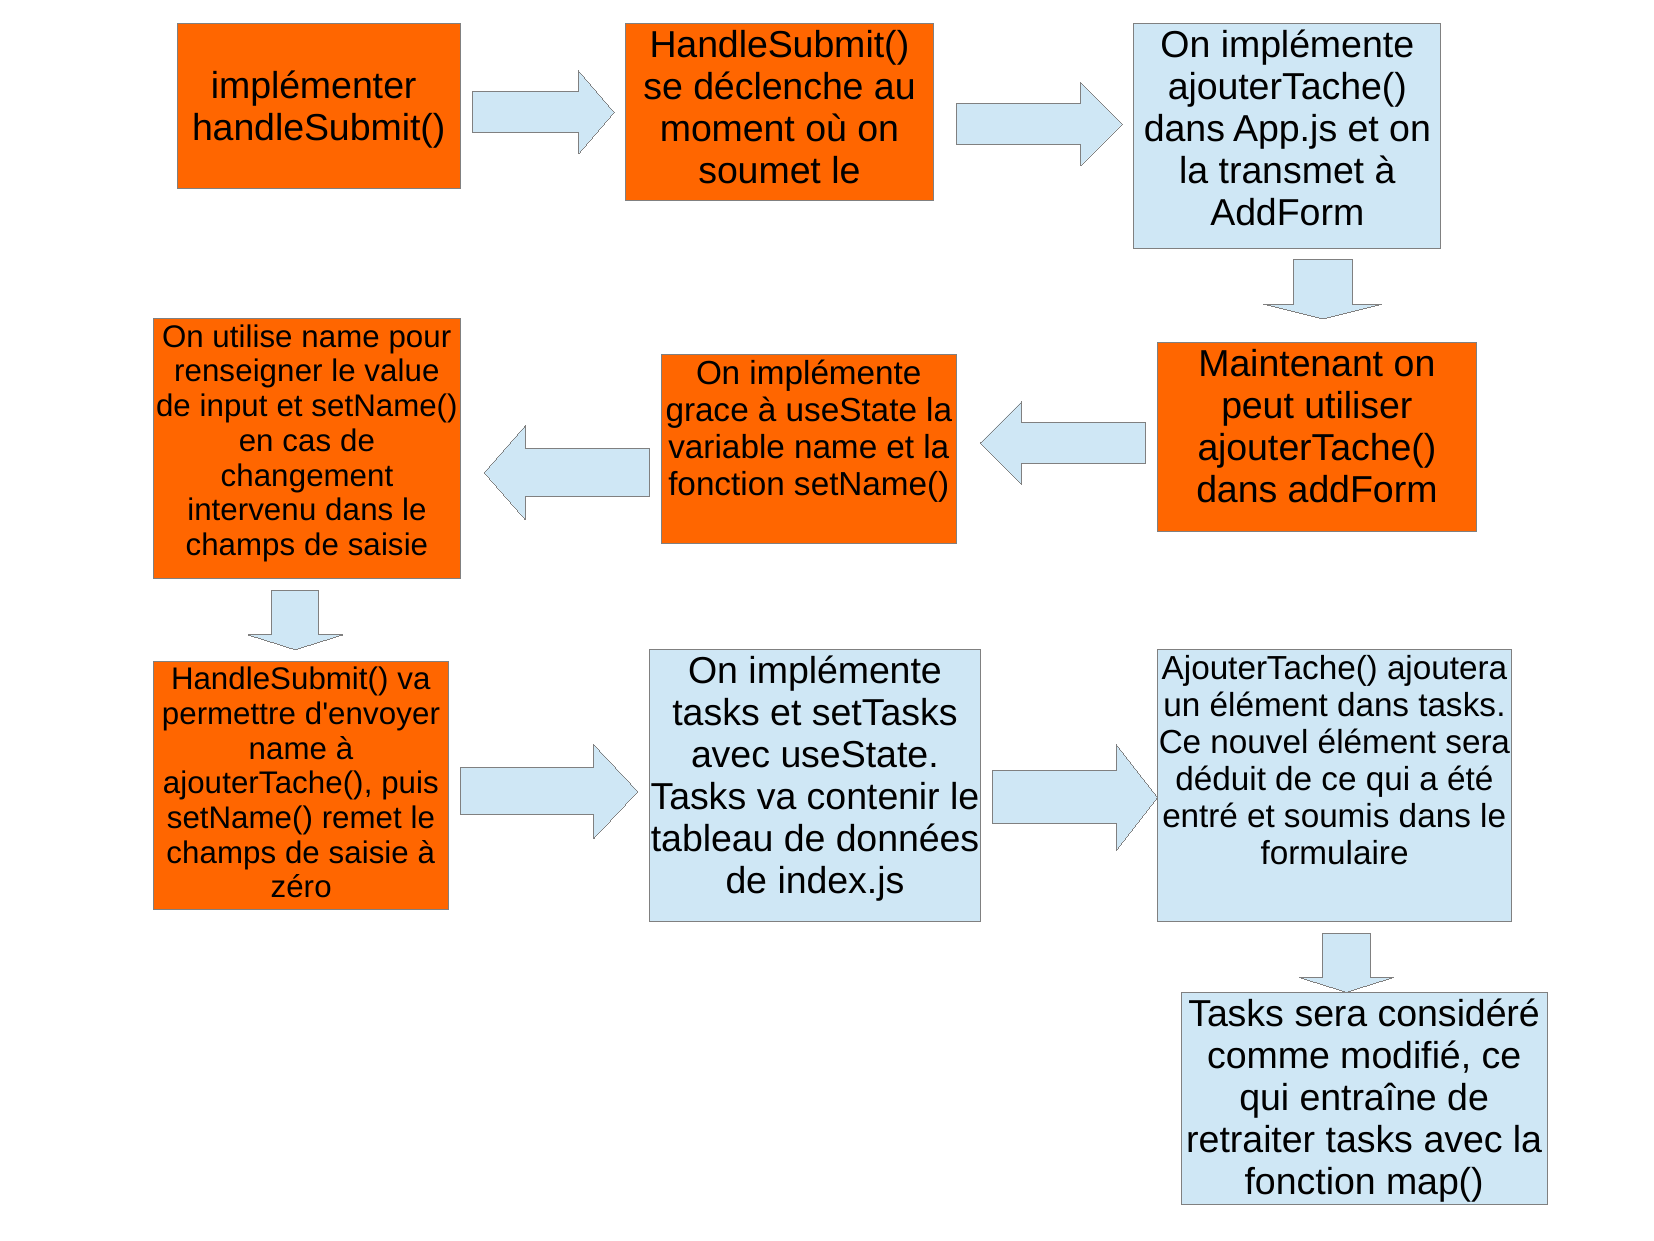

implémenter
handleSubmit()
HandleSubmit() se déclenche au moment où on soumet le formulaire
On implémente ajouterTache() dans App.js et on la transmet à AddForm
On utilise name pour renseigner le value de input et setName() en cas de changement intervenu dans le champs de saisie
Maintenant on peut utiliser ajouterTache() dans addForm
On implémente grace à useState la variable name et la fonction setName()
On implémente tasks et setTasks avec useState. Tasks va contenir le tableau de données de index.js
AjouterTache() ajoutera un élément dans tasks. Ce nouvel élément sera déduit de ce qui a été entré et soumis dans le formulaire
HandleSubmit() va permettre d'envoyer name à ajouterTache(), puis setName() remet le champs de saisie à zéro
Tasks sera considéré comme modifié, ce qui entraîne de retraiter tasks avec la fonction map()